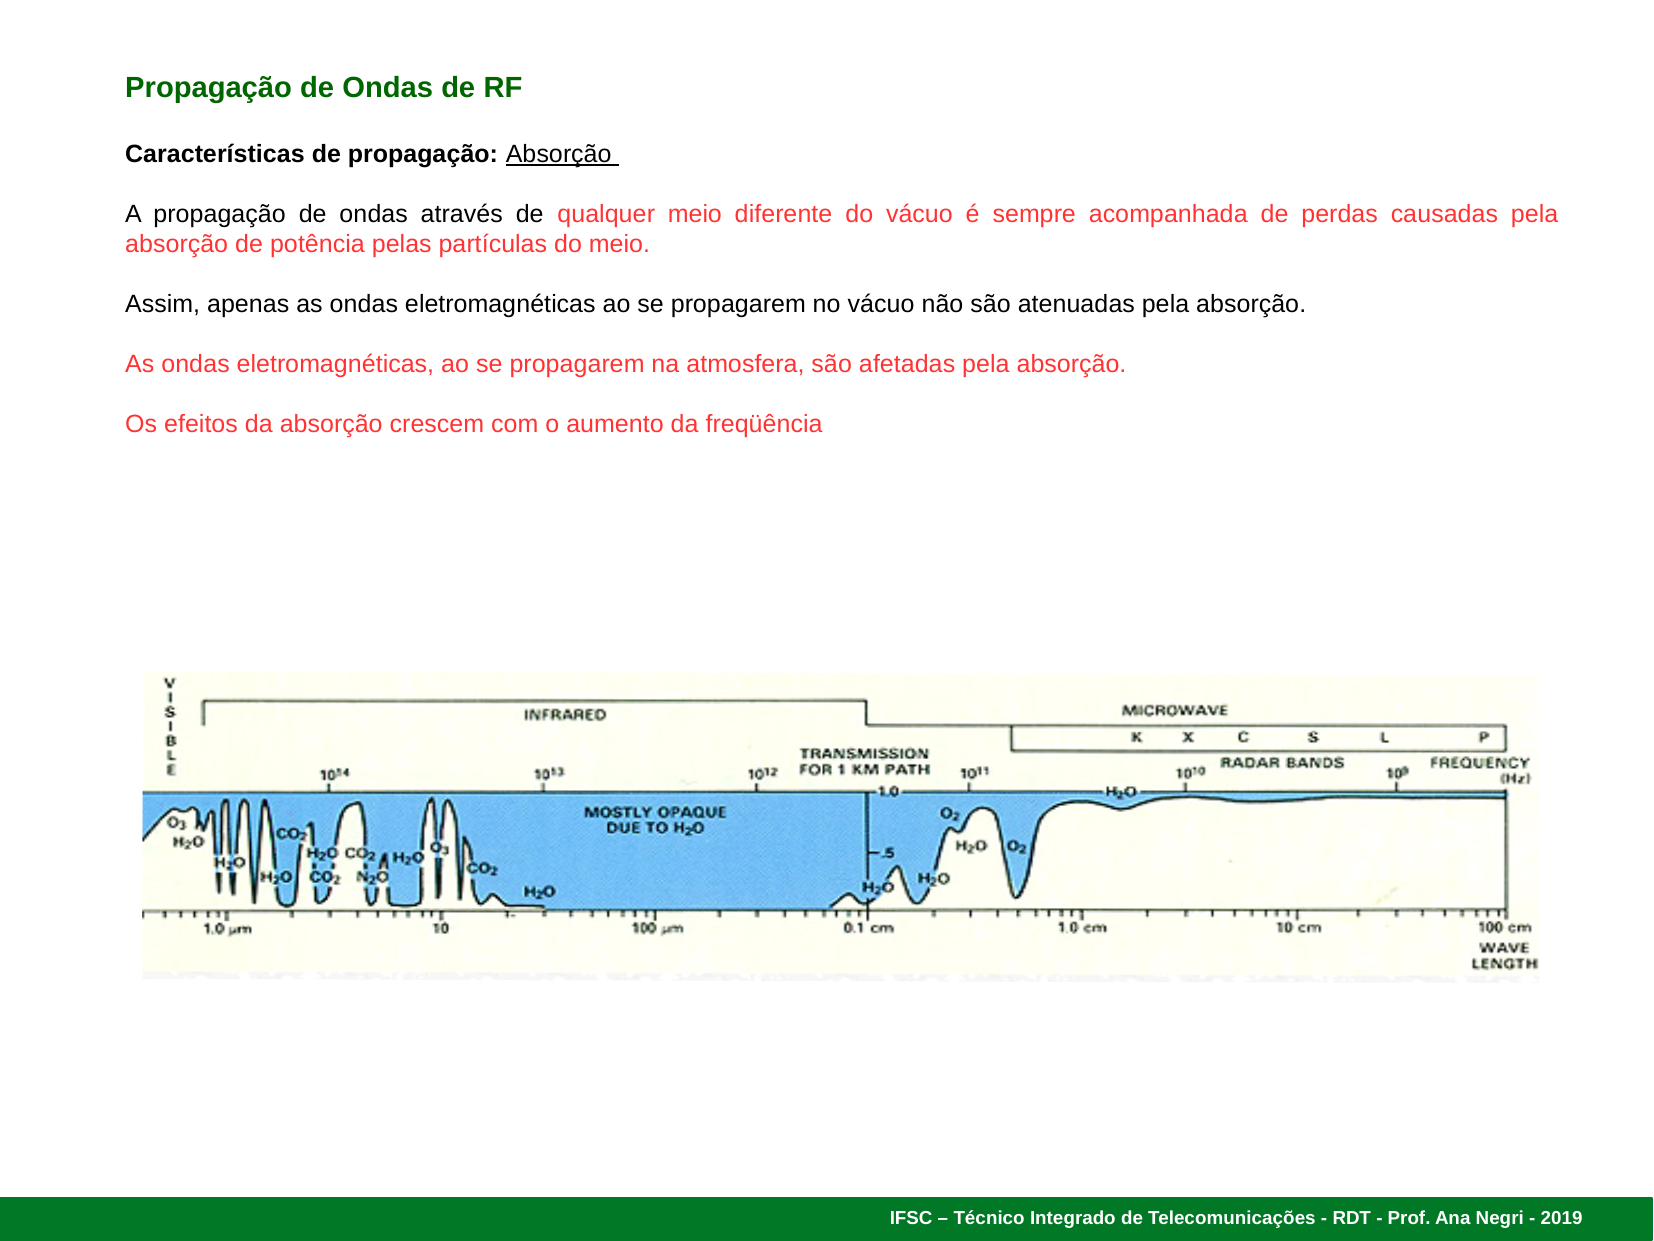

Propagação de Ondas de RF
Características de propagação: Absorção
A propagação de ondas através de qualquer meio diferente do vácuo é sempre acompanhada de perdas causadas pela absorção de potência pelas partículas do meio.
Assim, apenas as ondas eletromagnéticas ao se propagarem no vácuo não são atenuadas pela absorção.
As ondas eletromagnéticas, ao se propagarem na atmosfera, são afetadas pela absorção.
Os efeitos da absorção crescem com o aumento da freqüência
IFSC – Técnico Integrado de Telecomunicações - RDT - Prof. Ana Negri - 2019